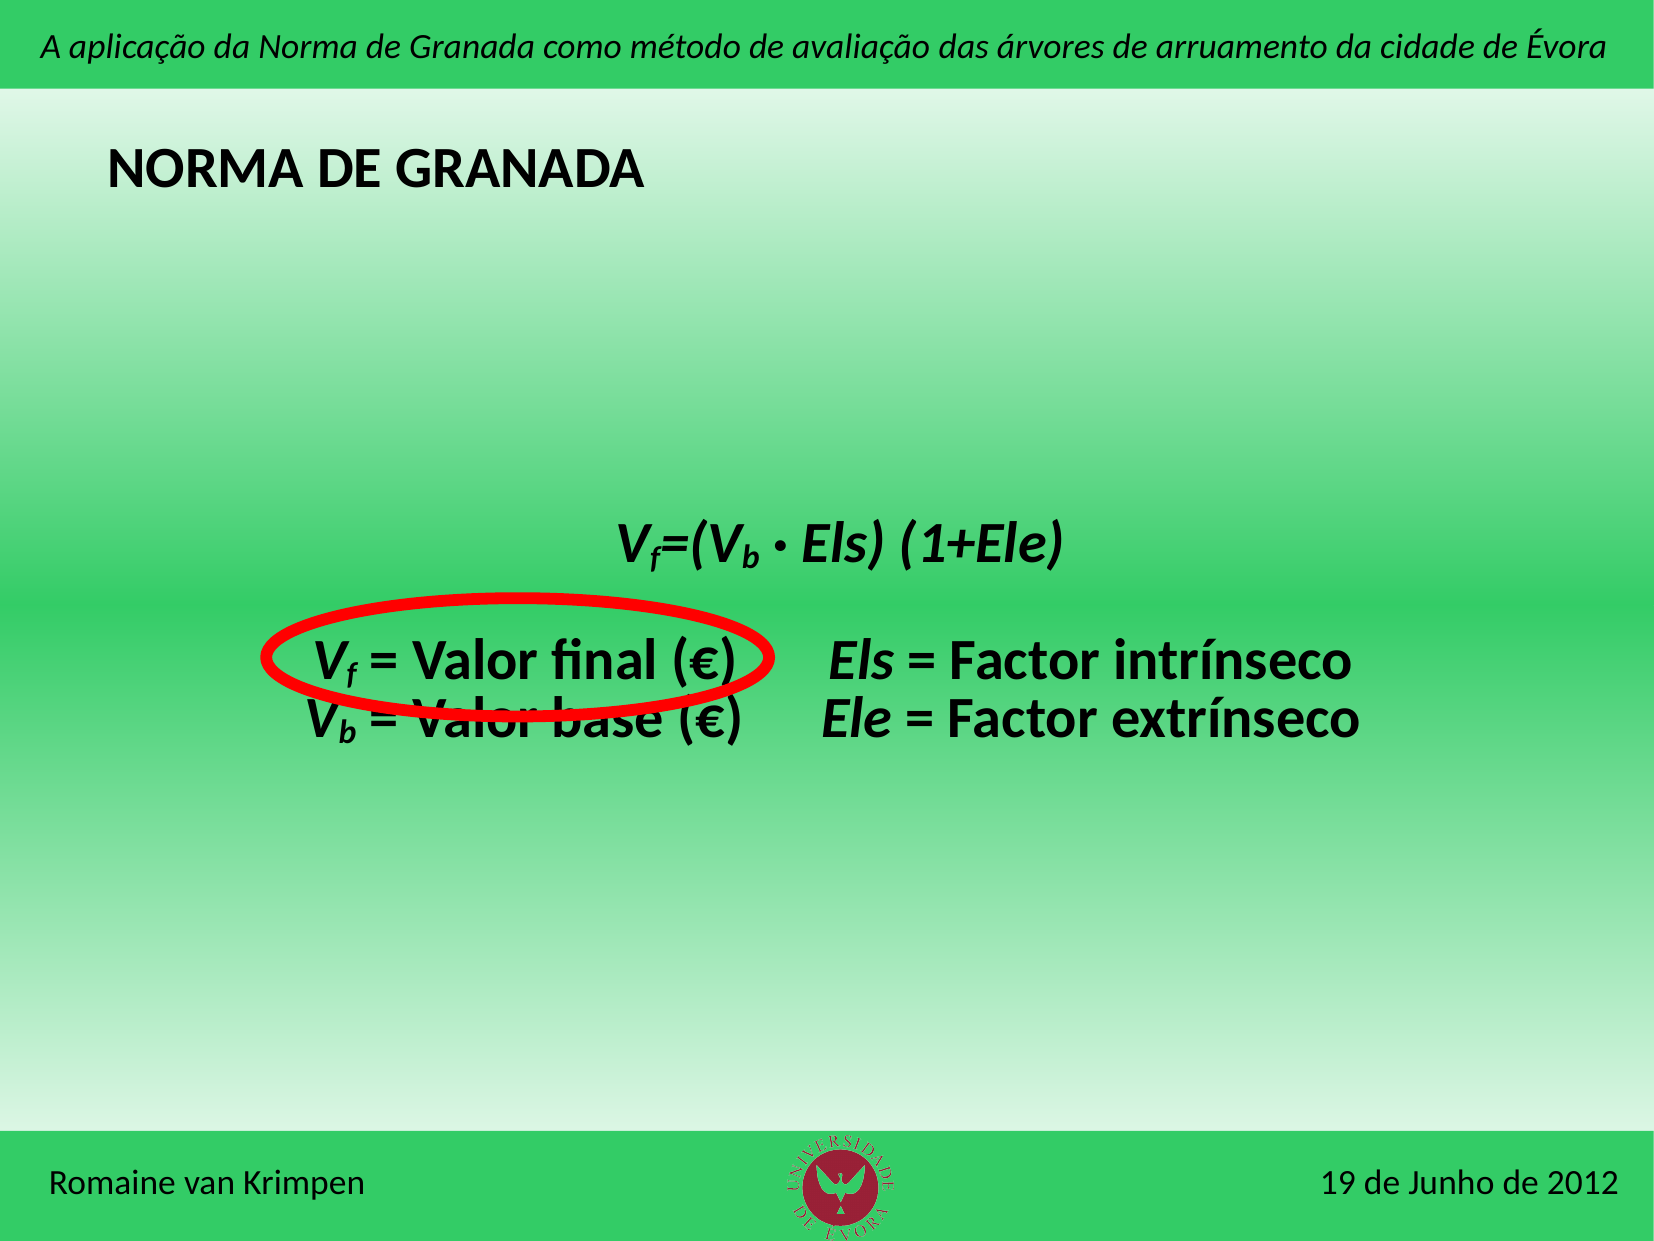

NORMA DE GRANADA
Vf=(Vb · Els) (1+Ele)
Vf = Valor final (€)		Els = Factor intrínseco
Vb = Valor base (€)		Ele = Factor extrínseco